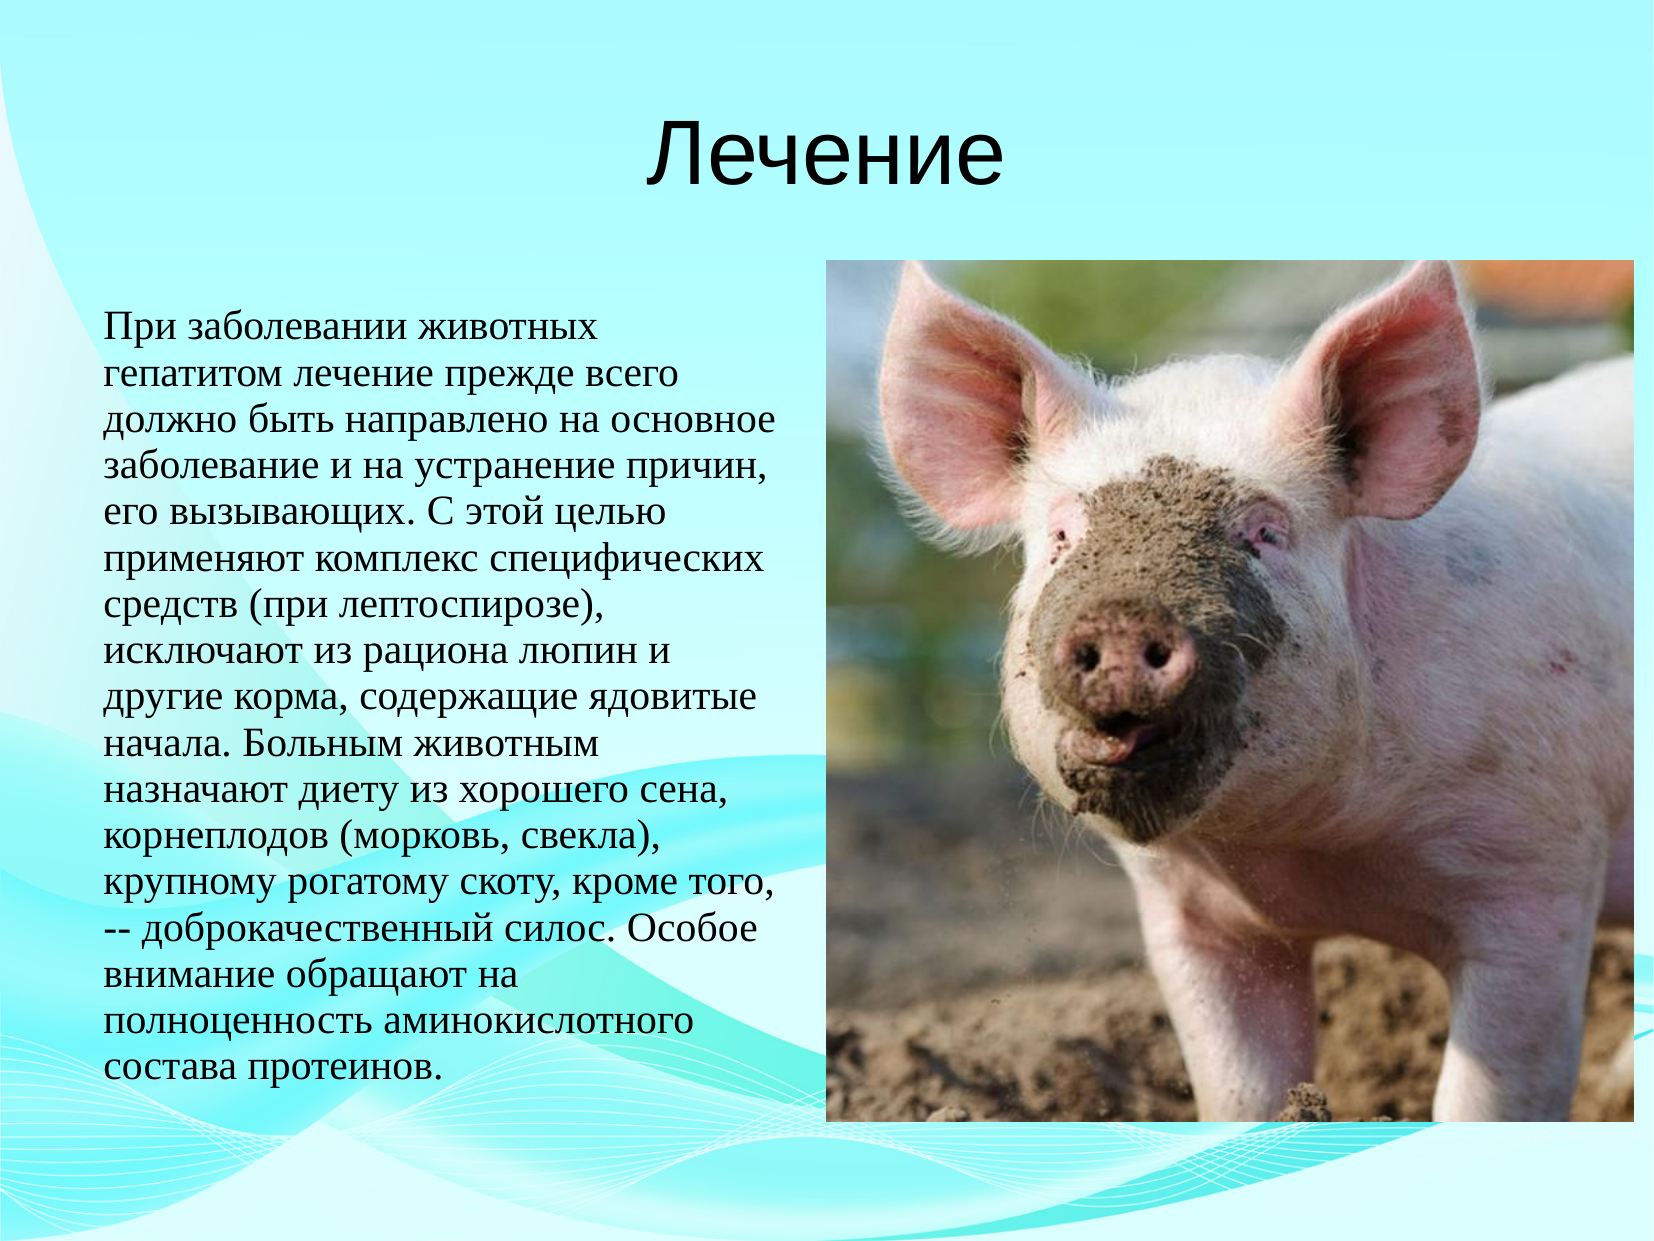

# Лечение
При заболевании животных гепатитом лечение прежде всего должно быть направлено на основное заболевание и на устранение причин, его вызывающих. С этой целью применяют комплекс специфических средств (при лептоспирозе), исключают из рациона люпин и другие корма, содержащие ядовитые начала. Больным животным назначают диету из хорошего сена, корнеплодов (морковь, свекла), крупному рогатому скоту, кроме того, -- доброкачественный силос. Особое внимание обращают на полноценность аминокислотного состава протеинов.